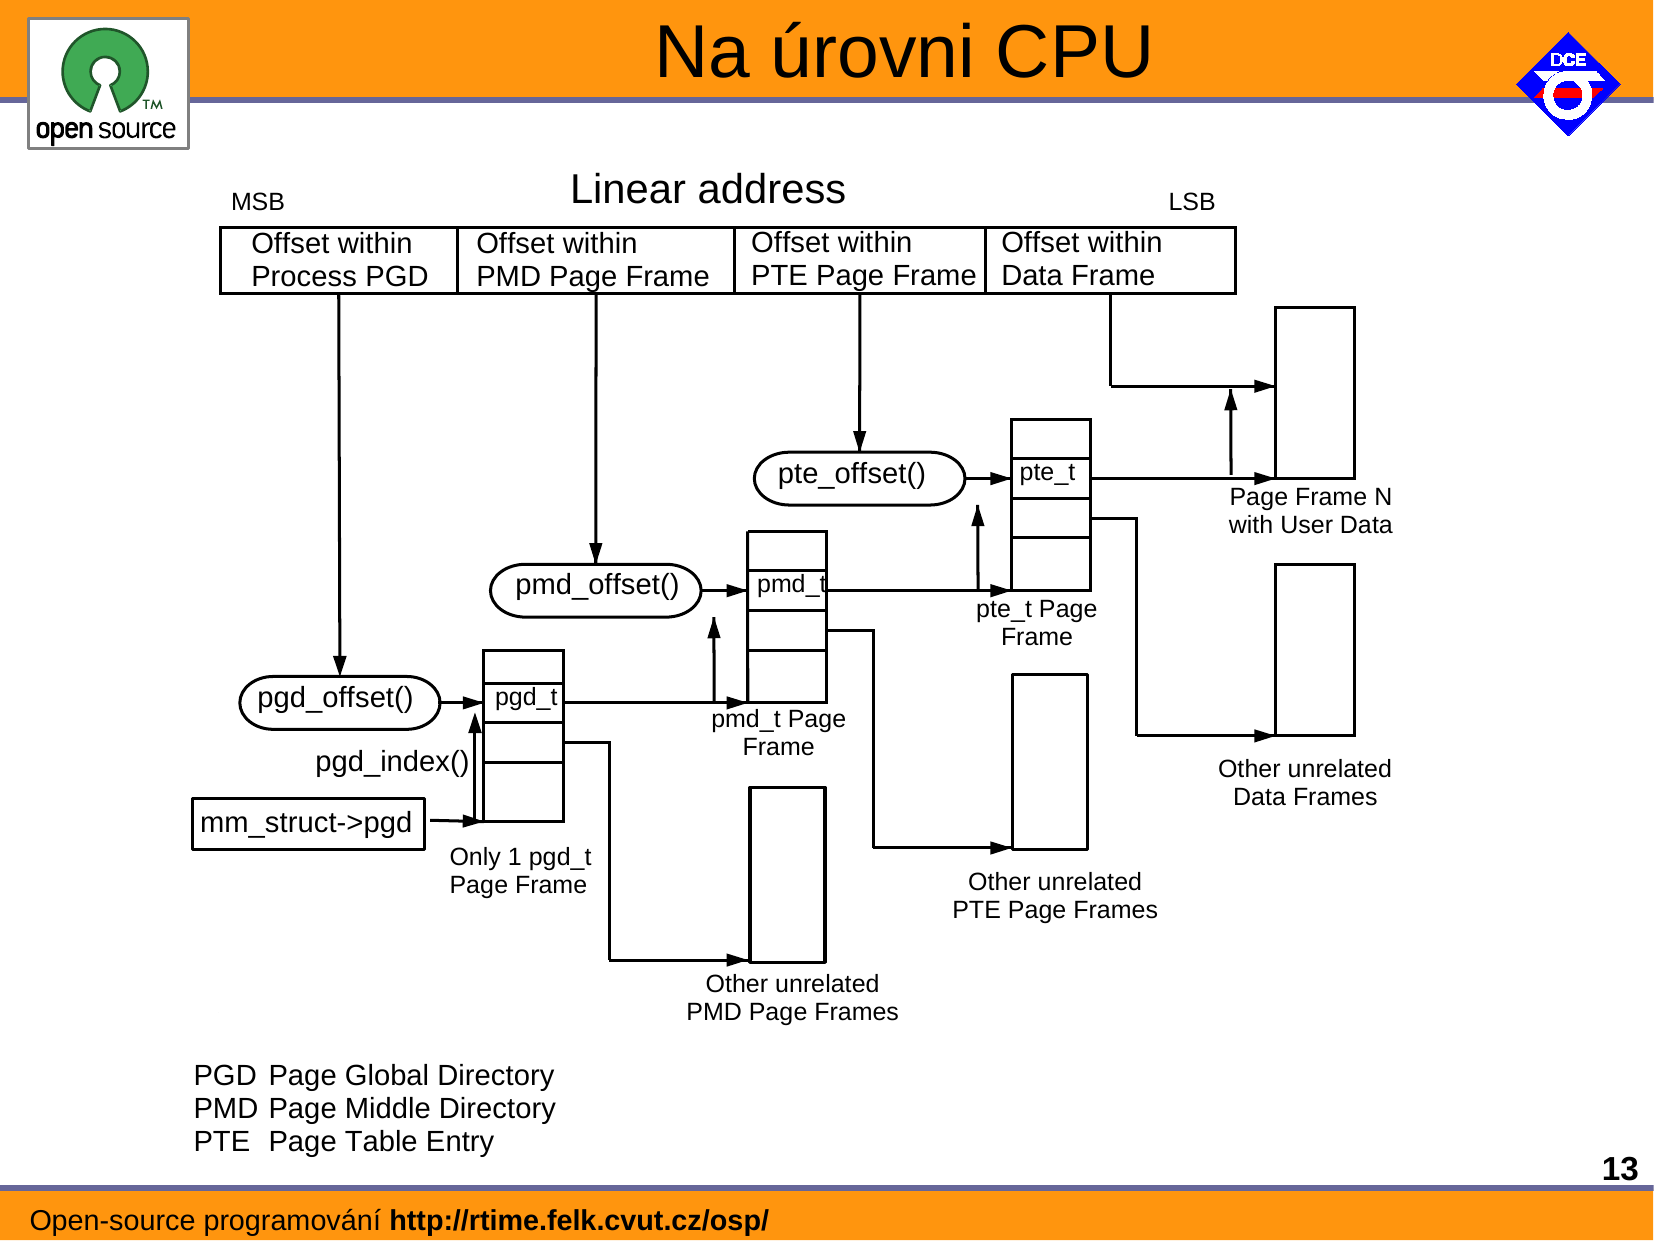

# Na úrovni CPU
Linear address
MSB
LSB
Offset within
PTE Page Frame
Offset within
Data Frame
Offset within Process PGD
Offset within
PMD Page Frame
pte_offset()
pte_t
Page Frame N with User Data
pmd_offset()
pmd_t
pte_t Page Frame
pgd_offset()
pgd_t
pmd_t Page Frame
pgd_index()
Other unrelated Data Frames
mm_struct->pgd
Only 1 pgd_t Page Frame
Other unrelated PTE Page Frames
Other unrelated PMD Page Frames
PGD	Page Global Directory
PMD	Page Middle Directory
PTE	Page Table Entry